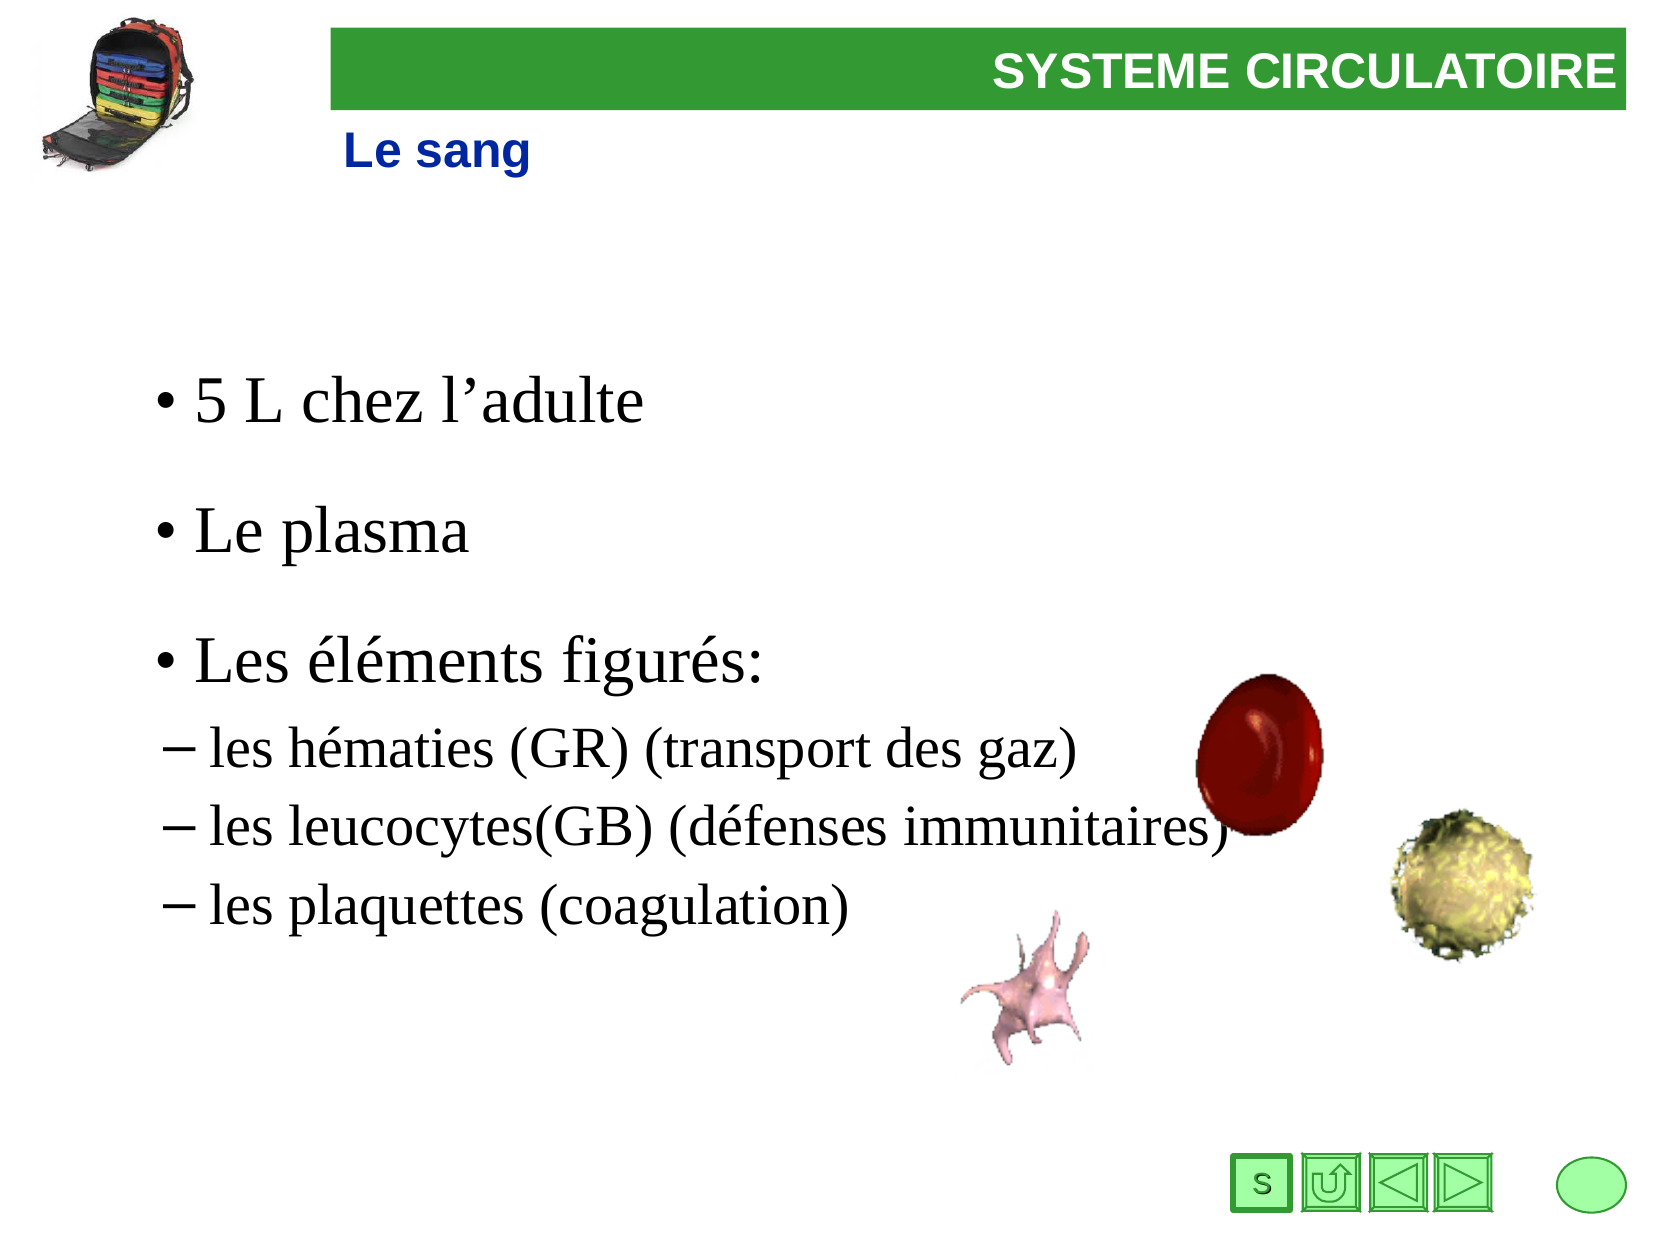

SYSTEME CIRCULATOIRE
Le sang
# 5 L chez l’adulte
 Le plasma
 Les éléments figurés:
les hématies (GR) (transport des gaz)
les leucocytes(GB) (défenses immunitaires)
les plaquettes (coagulation)